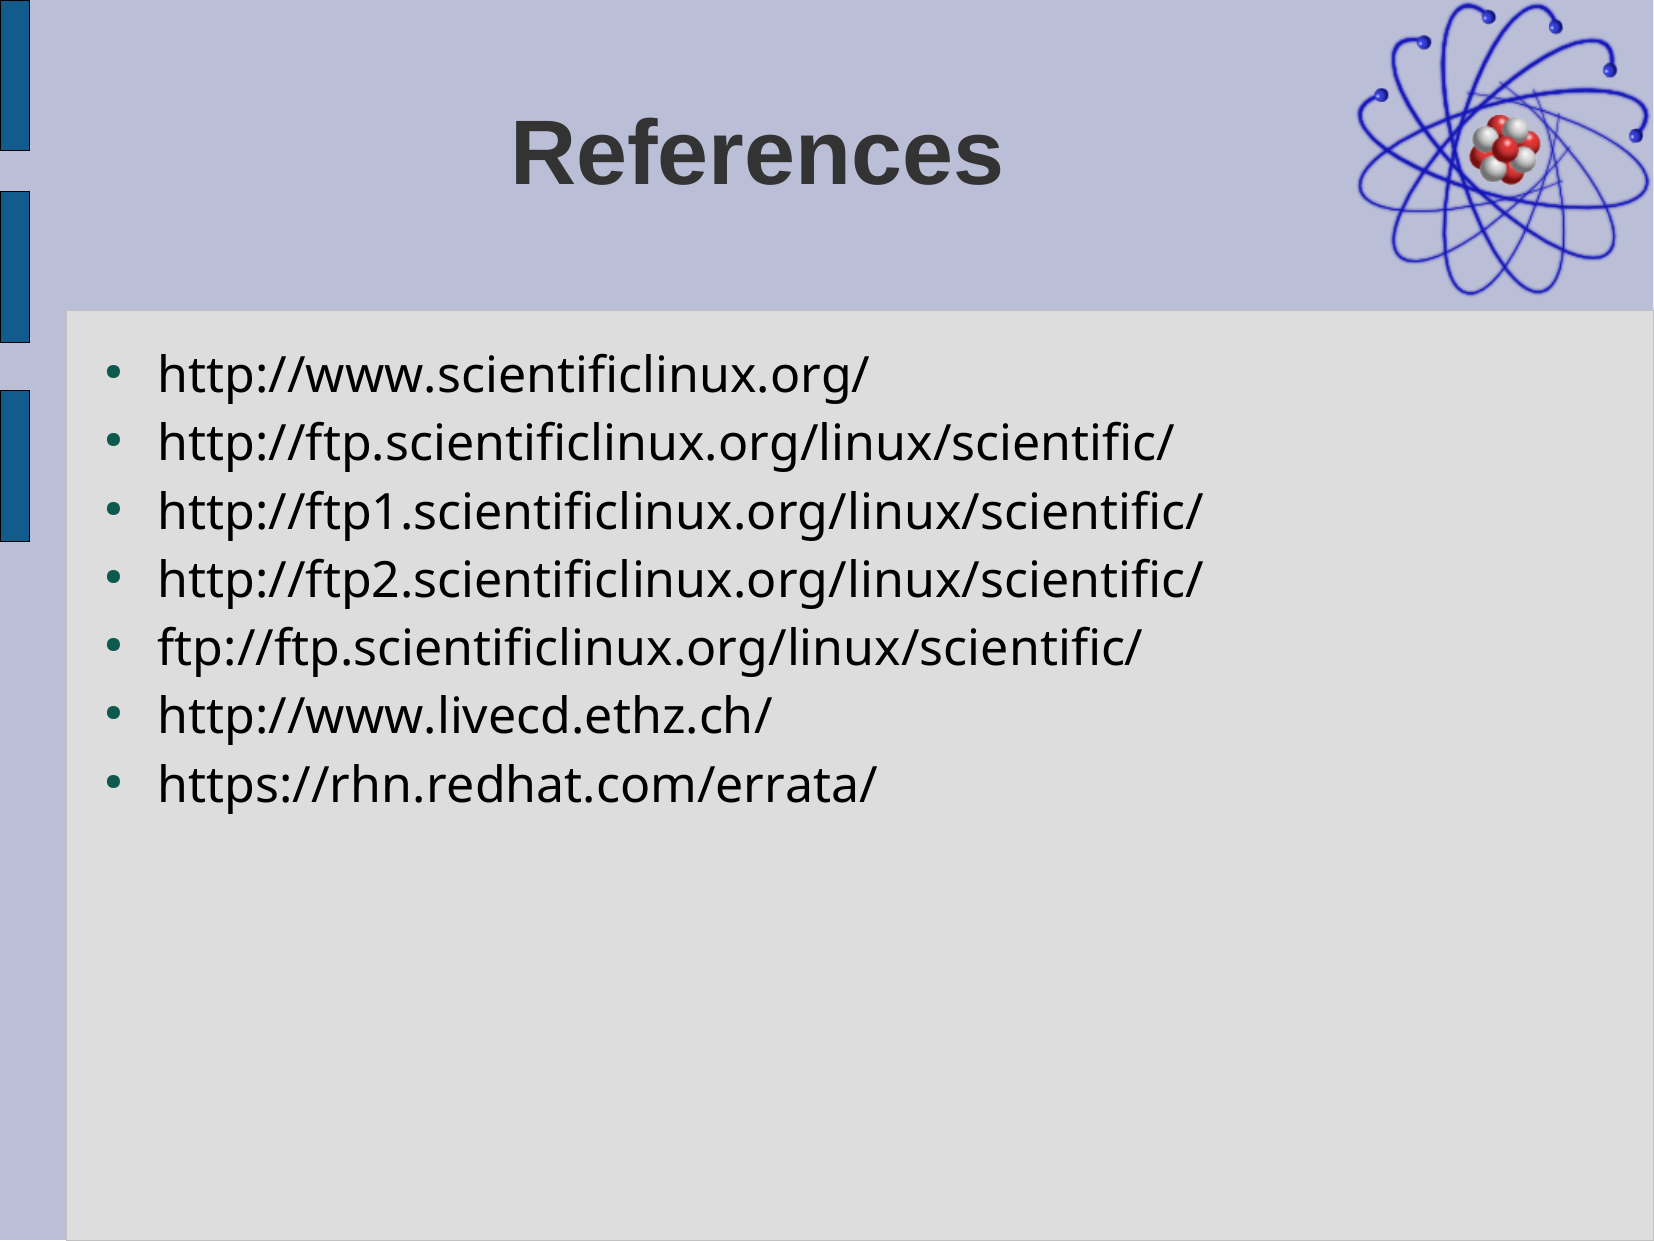

# References
http://www.scientificlinux.org/
http://ftp.scientificlinux.org/linux/scientific/
http://ftp1.scientificlinux.org/linux/scientific/
http://ftp2.scientificlinux.org/linux/scientific/
ftp://ftp.scientificlinux.org/linux/scientific/
http://www.livecd.ethz.ch/
https://rhn.redhat.com/errata/